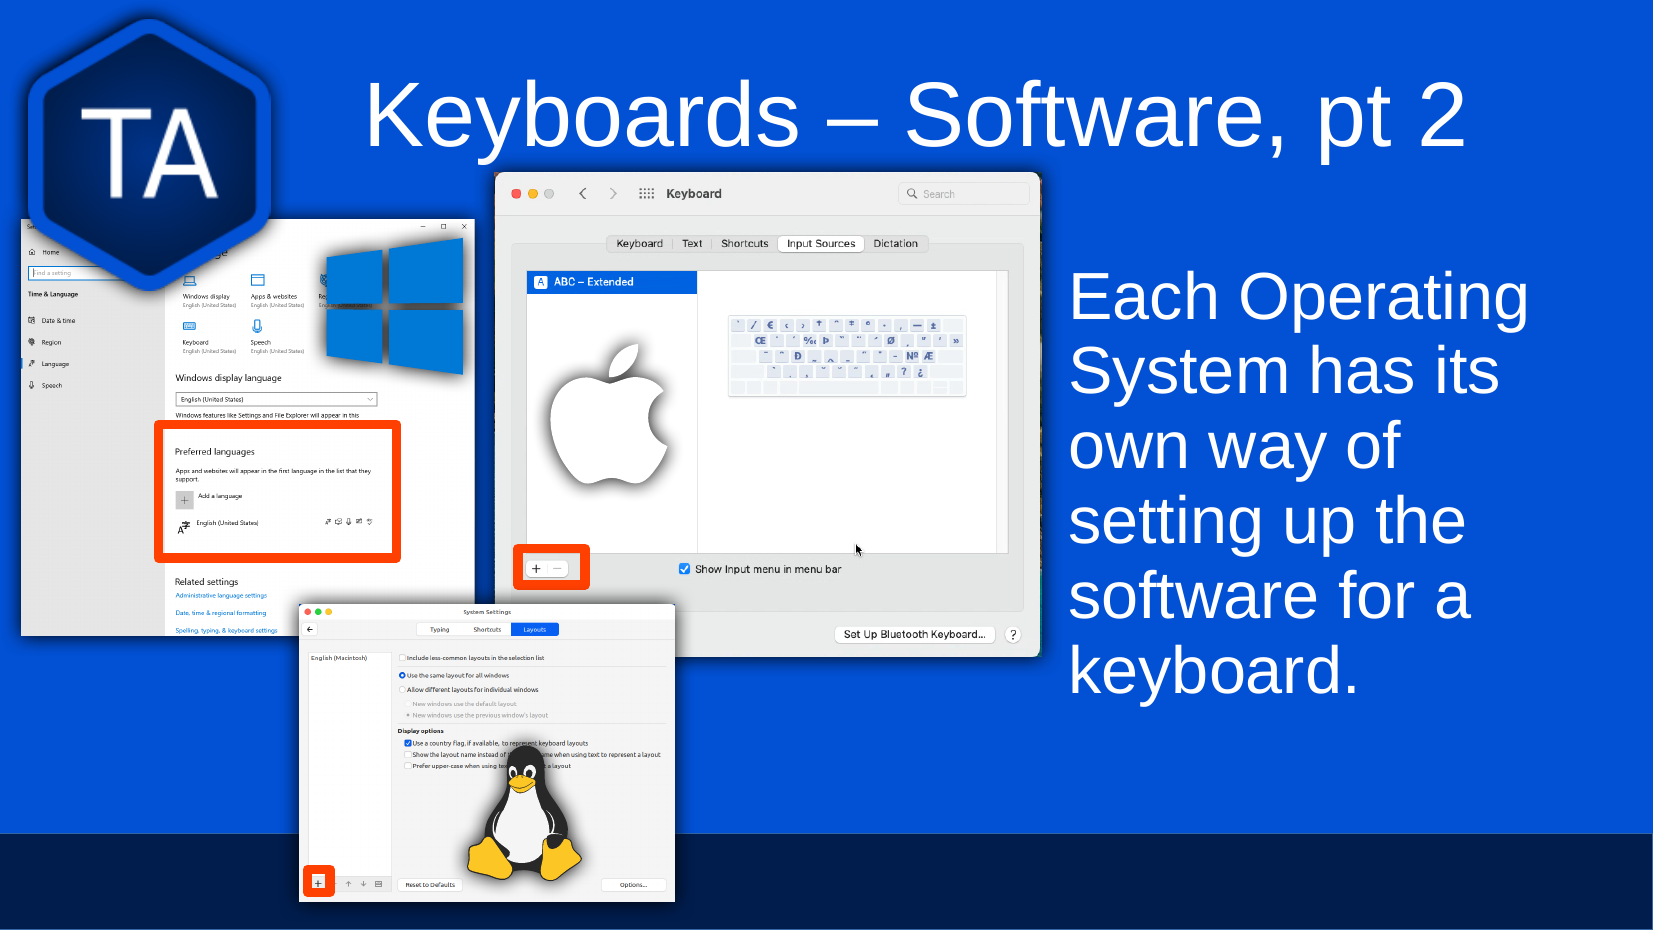

# Keyboards – Software, pt 2
Each Operating System has its own way of setting up the software for a keyboard.